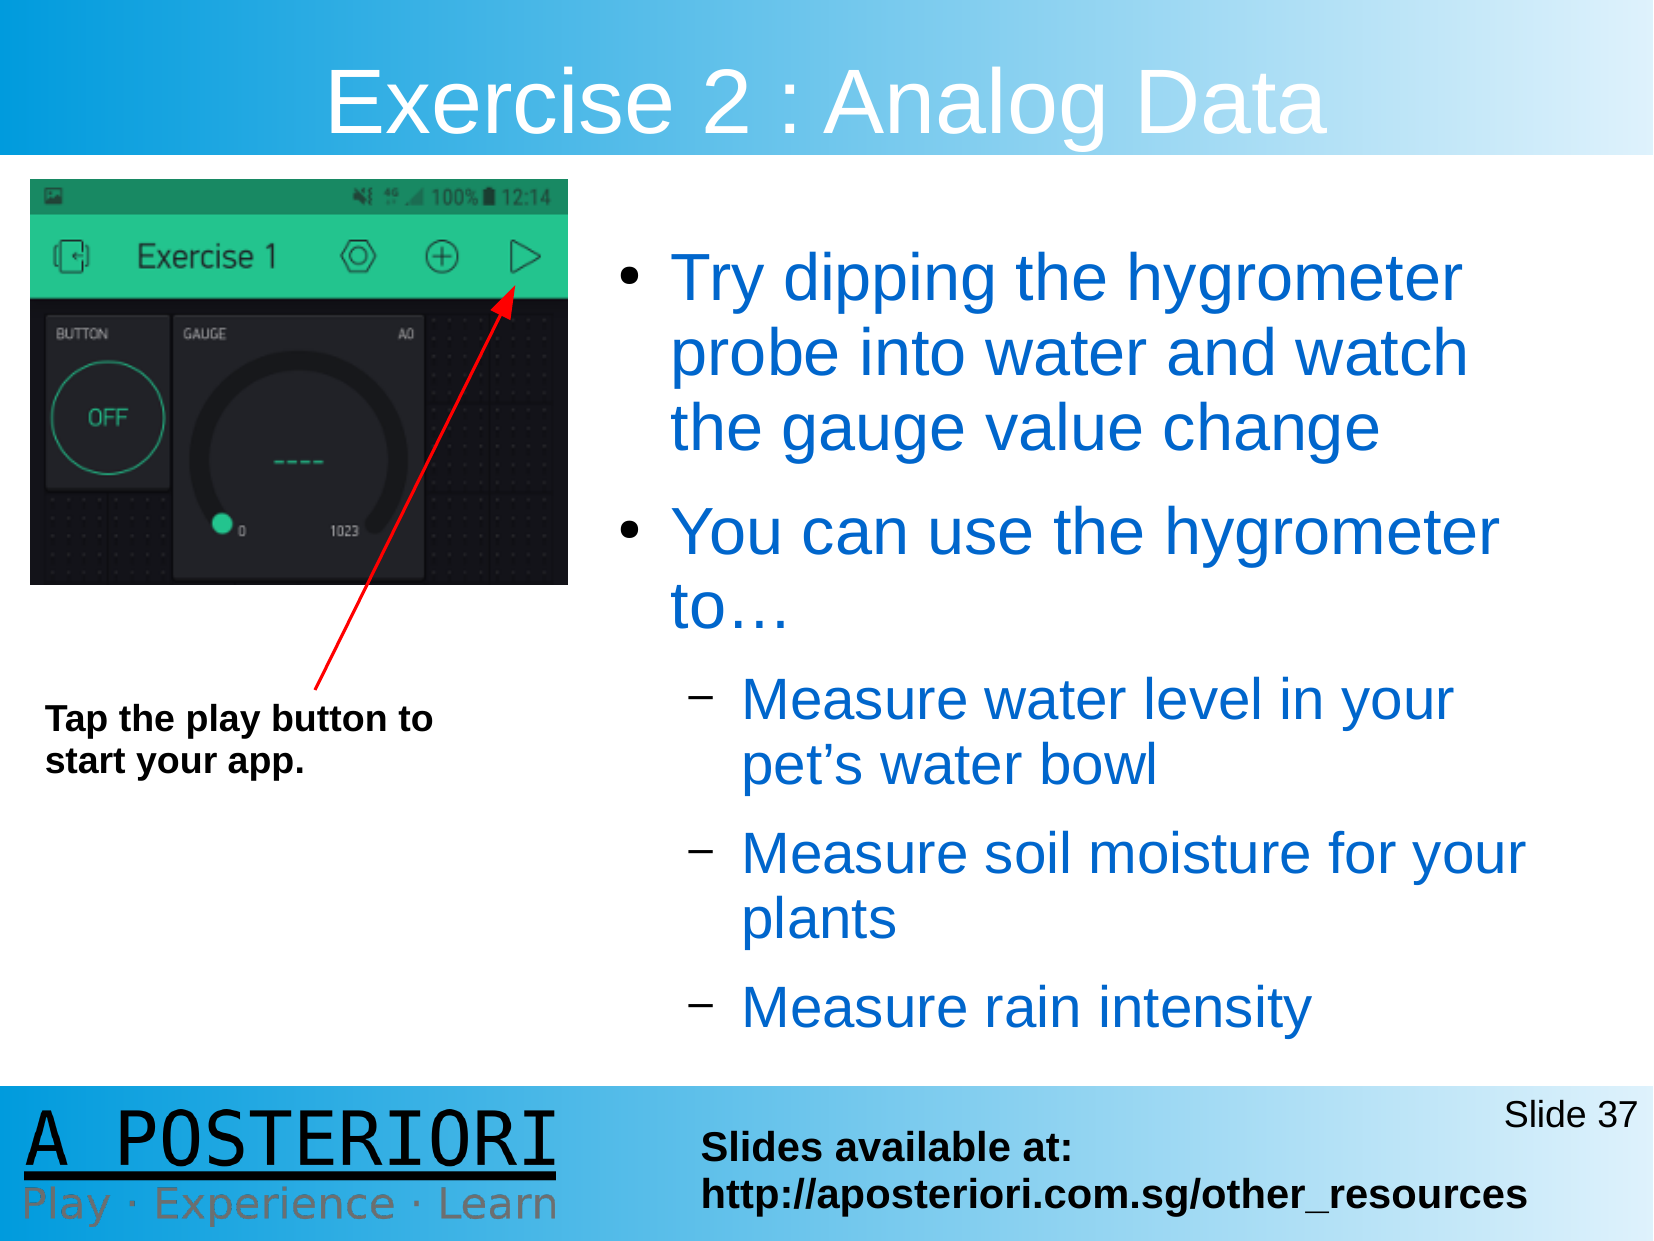

# Exercise 2 : Analog Data
Try dipping the hygrometer probe into water and watch the gauge value change
You can use the hygrometer to…
Measure water level in your pet’s water bowl
Measure soil moisture for your plants
Measure rain intensity
Tap the play button to start your app.